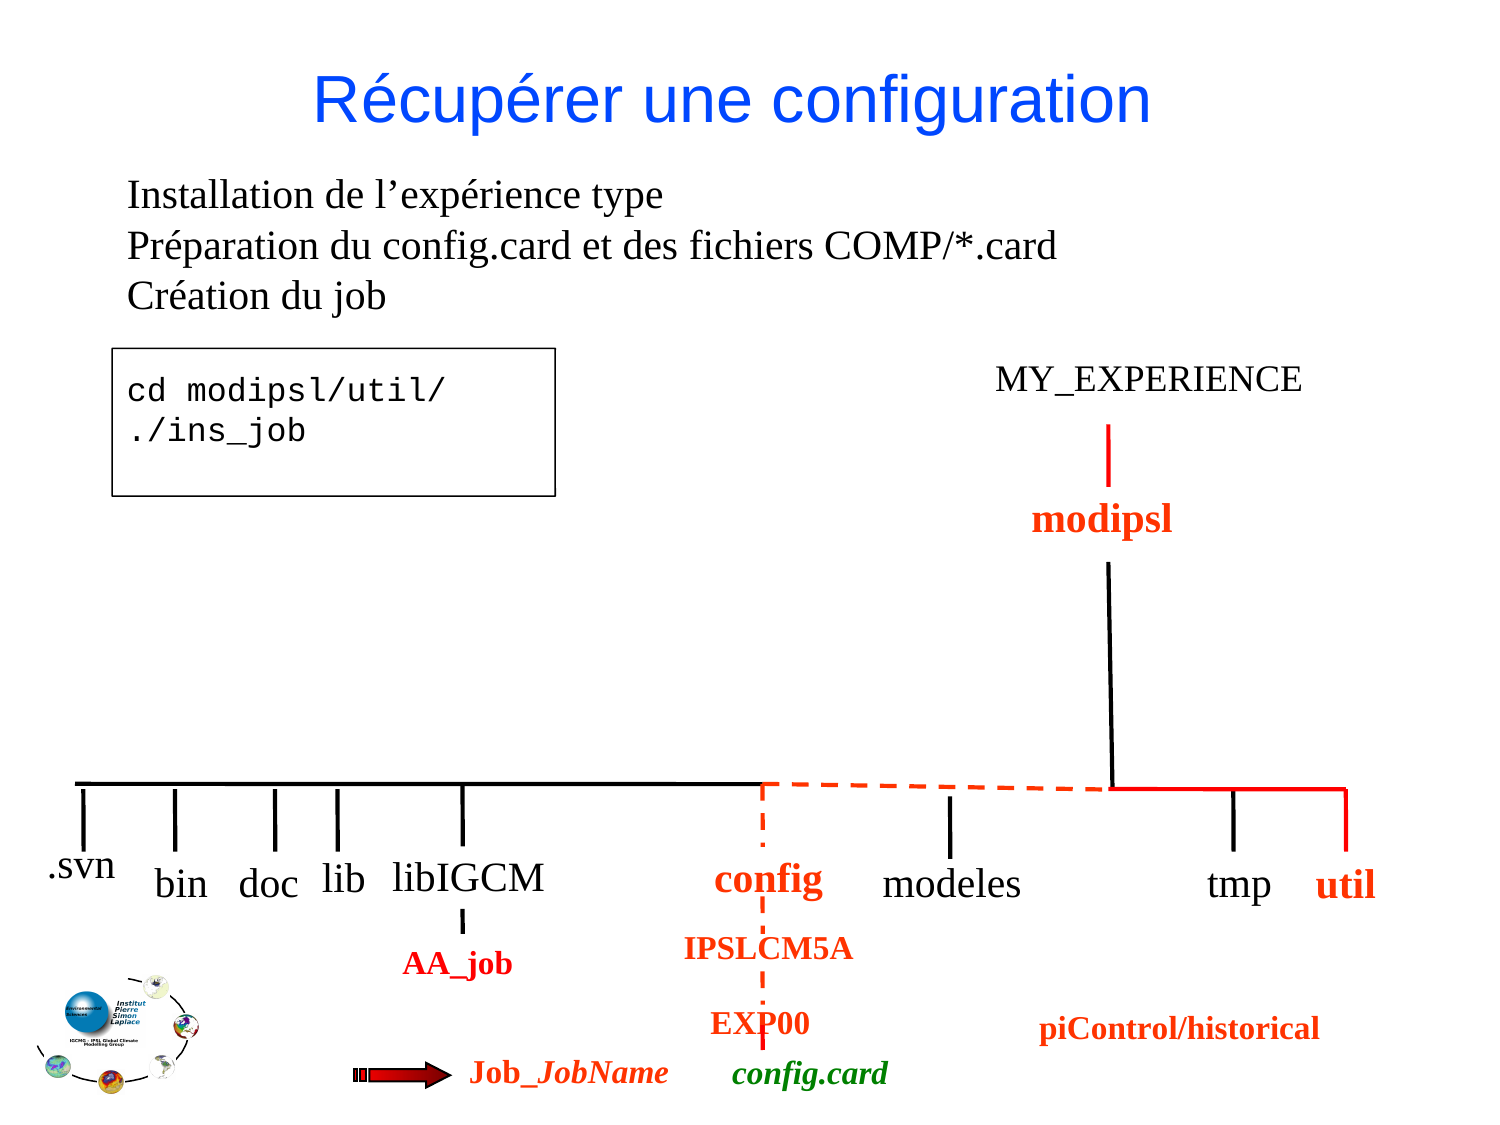

# Récupérer une configuration
	Installation de l’expérience type
	Préparation du config.card et des fichiers COMP/*.card
	Création du job
	cd modipsl/util/
	./ins_job
MY_EXPERIENCE
modipsl
.svn
libIGCM
lib
config
bin
doc
modeles
tmp
util
IPSLCM5A
AA_job
EXP00
piControl/historical
Job_JobName
config.card